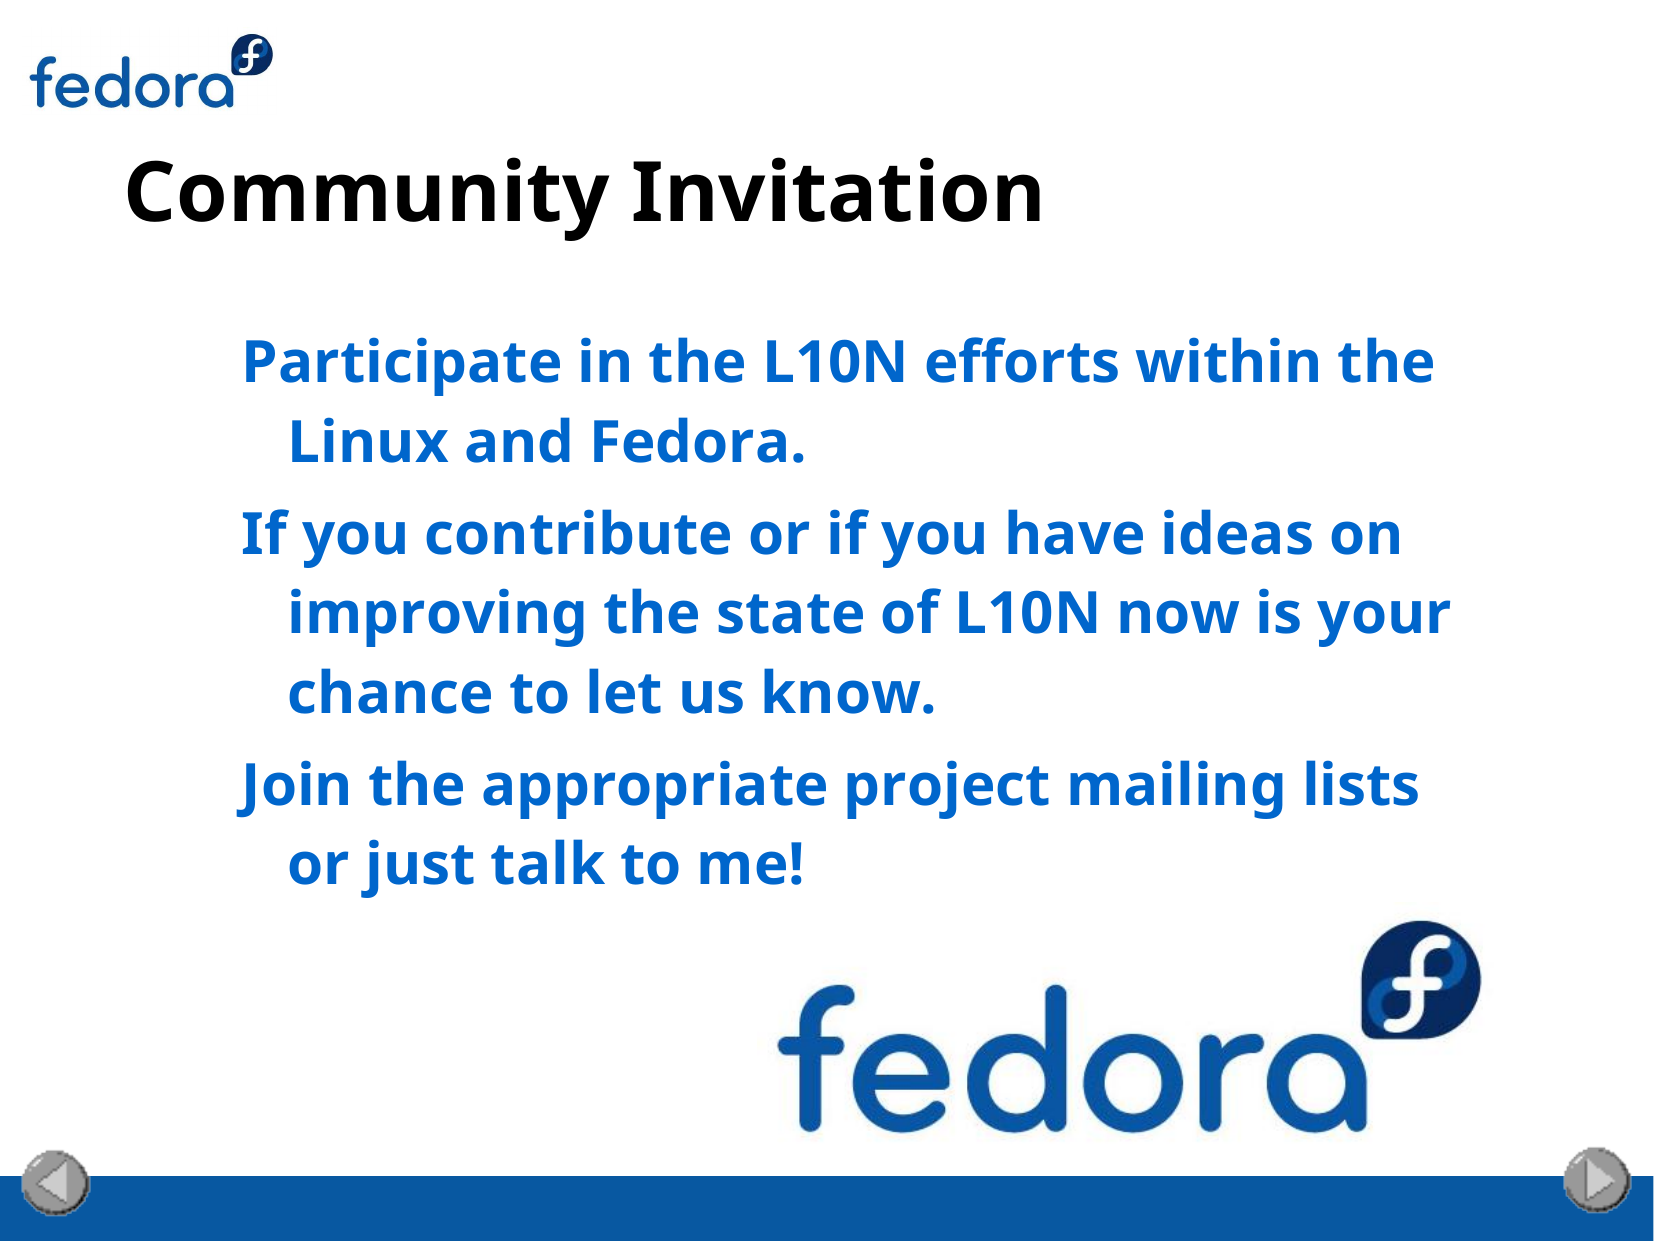

# Community Invitation
Participate in the L10N efforts within the Linux and Fedora.
If you contribute or if you have ideas on improving the state of L10N now is your chance to let us know.
Join the appropriate project mailing lists or just talk to me!